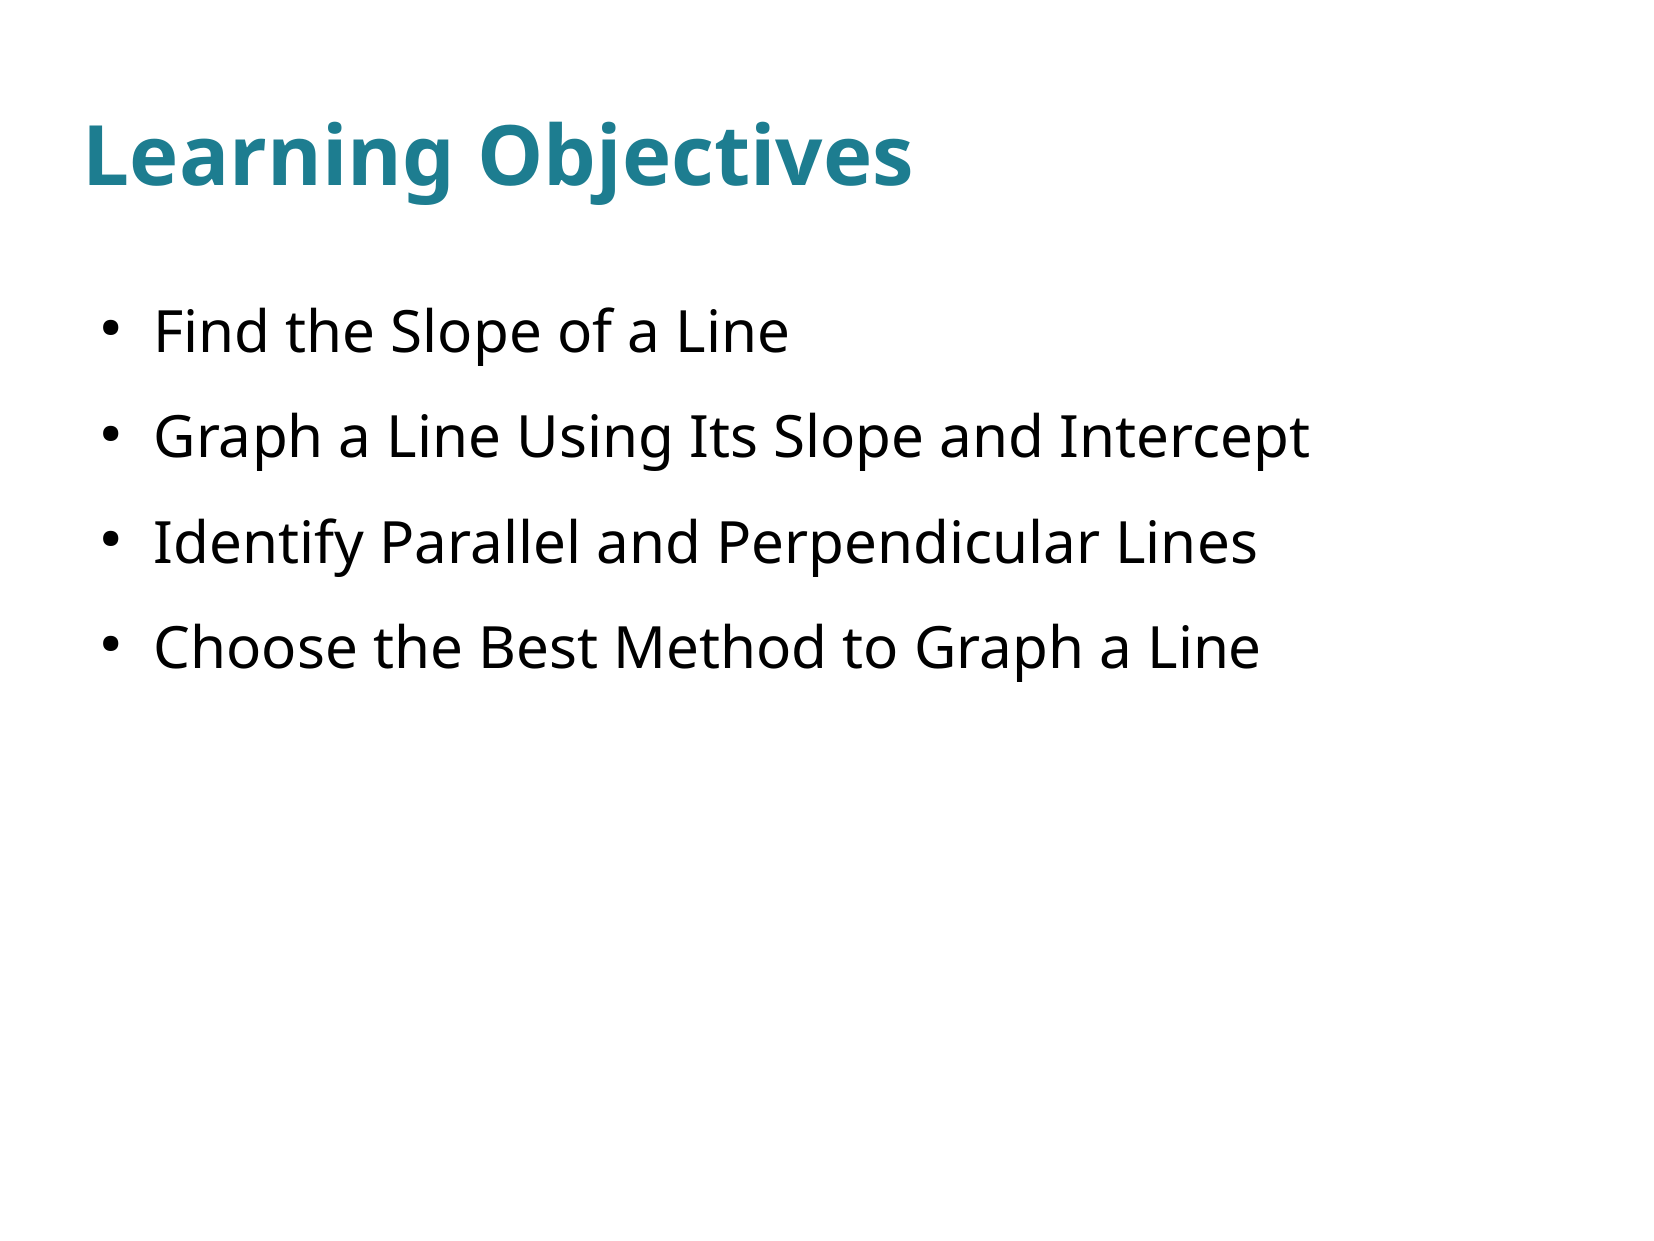

# Learning Objectives
Find the Slope of a Line
Graph a Line Using Its Slope and Intercept
Identify Parallel and Perpendicular Lines
Choose the Best Method to Graph a Line